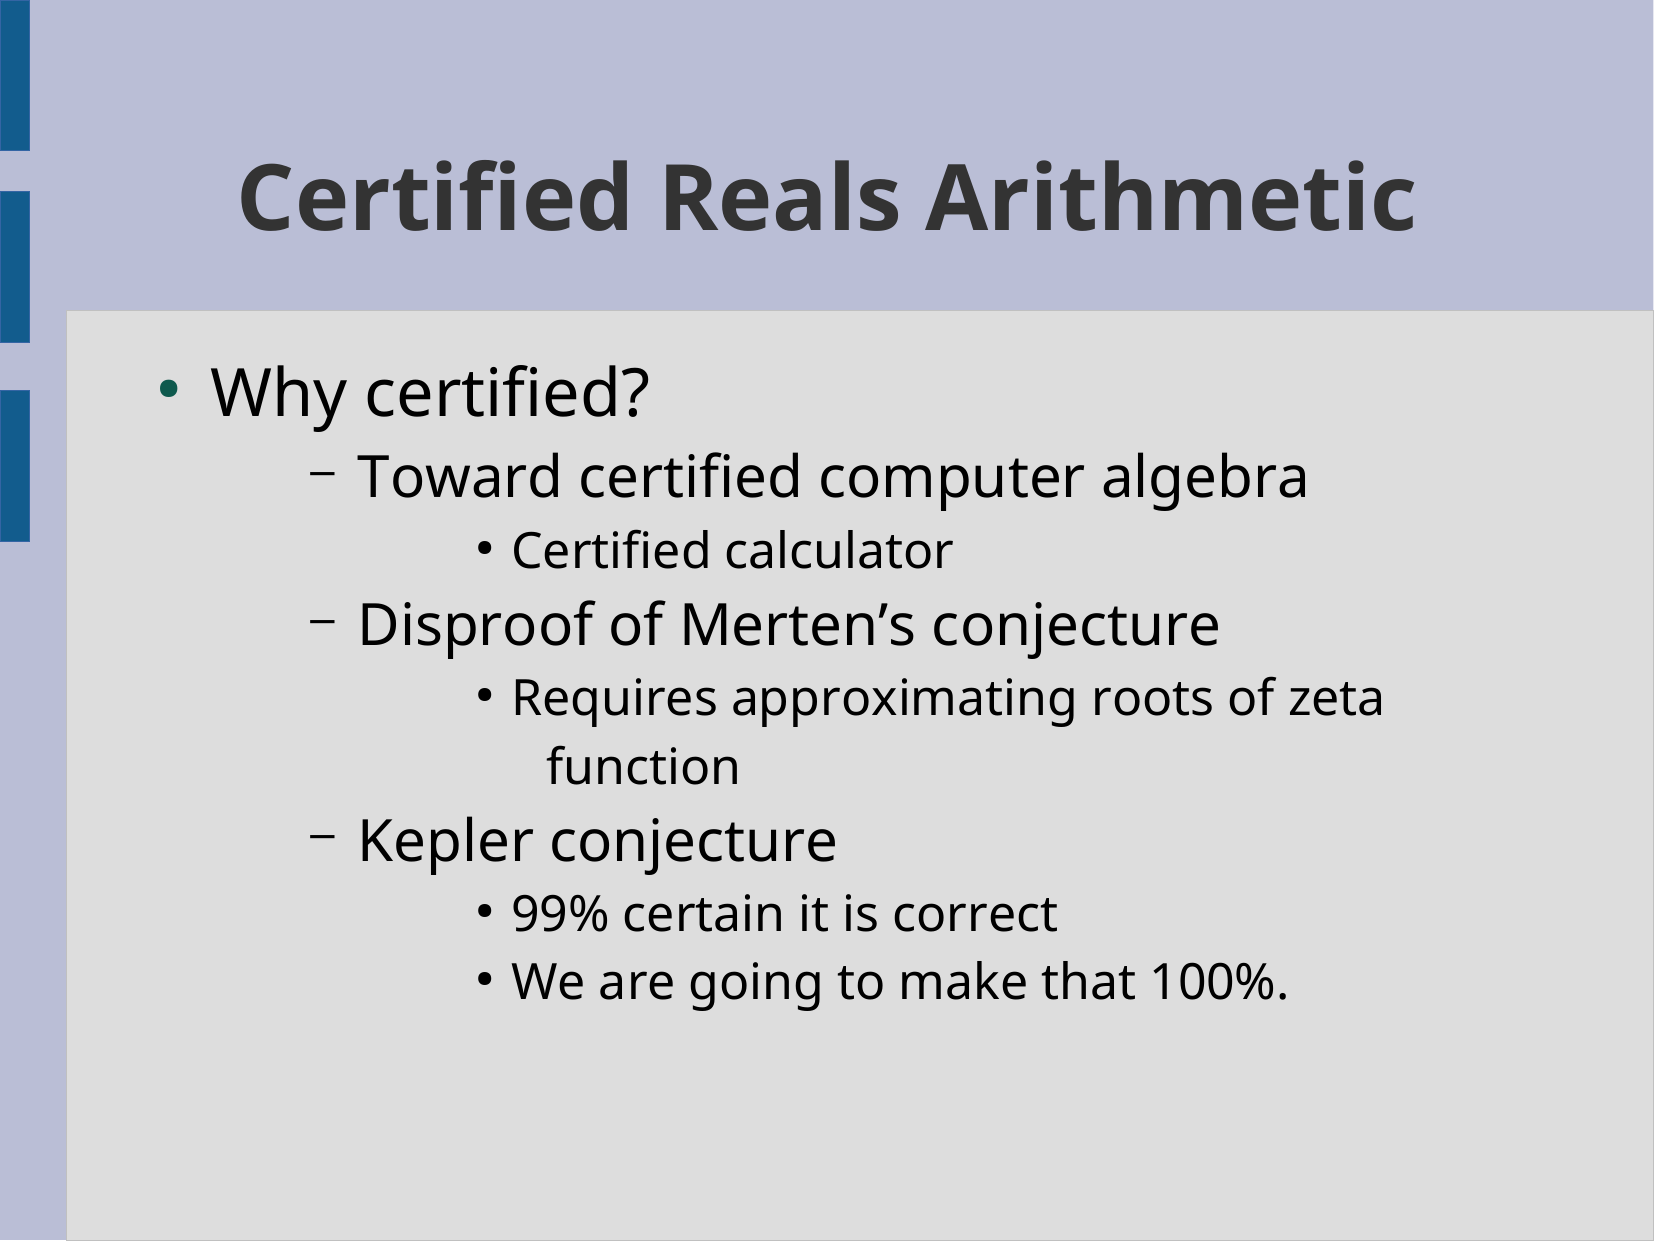

# Certified Reals Arithmetic
Why certified?
Toward certified computer algebra
Certified calculator
Disproof of Merten’s conjecture
Requires approximating roots of zeta function
Kepler conjecture
99% certain it is correct
We are going to make that 100%.